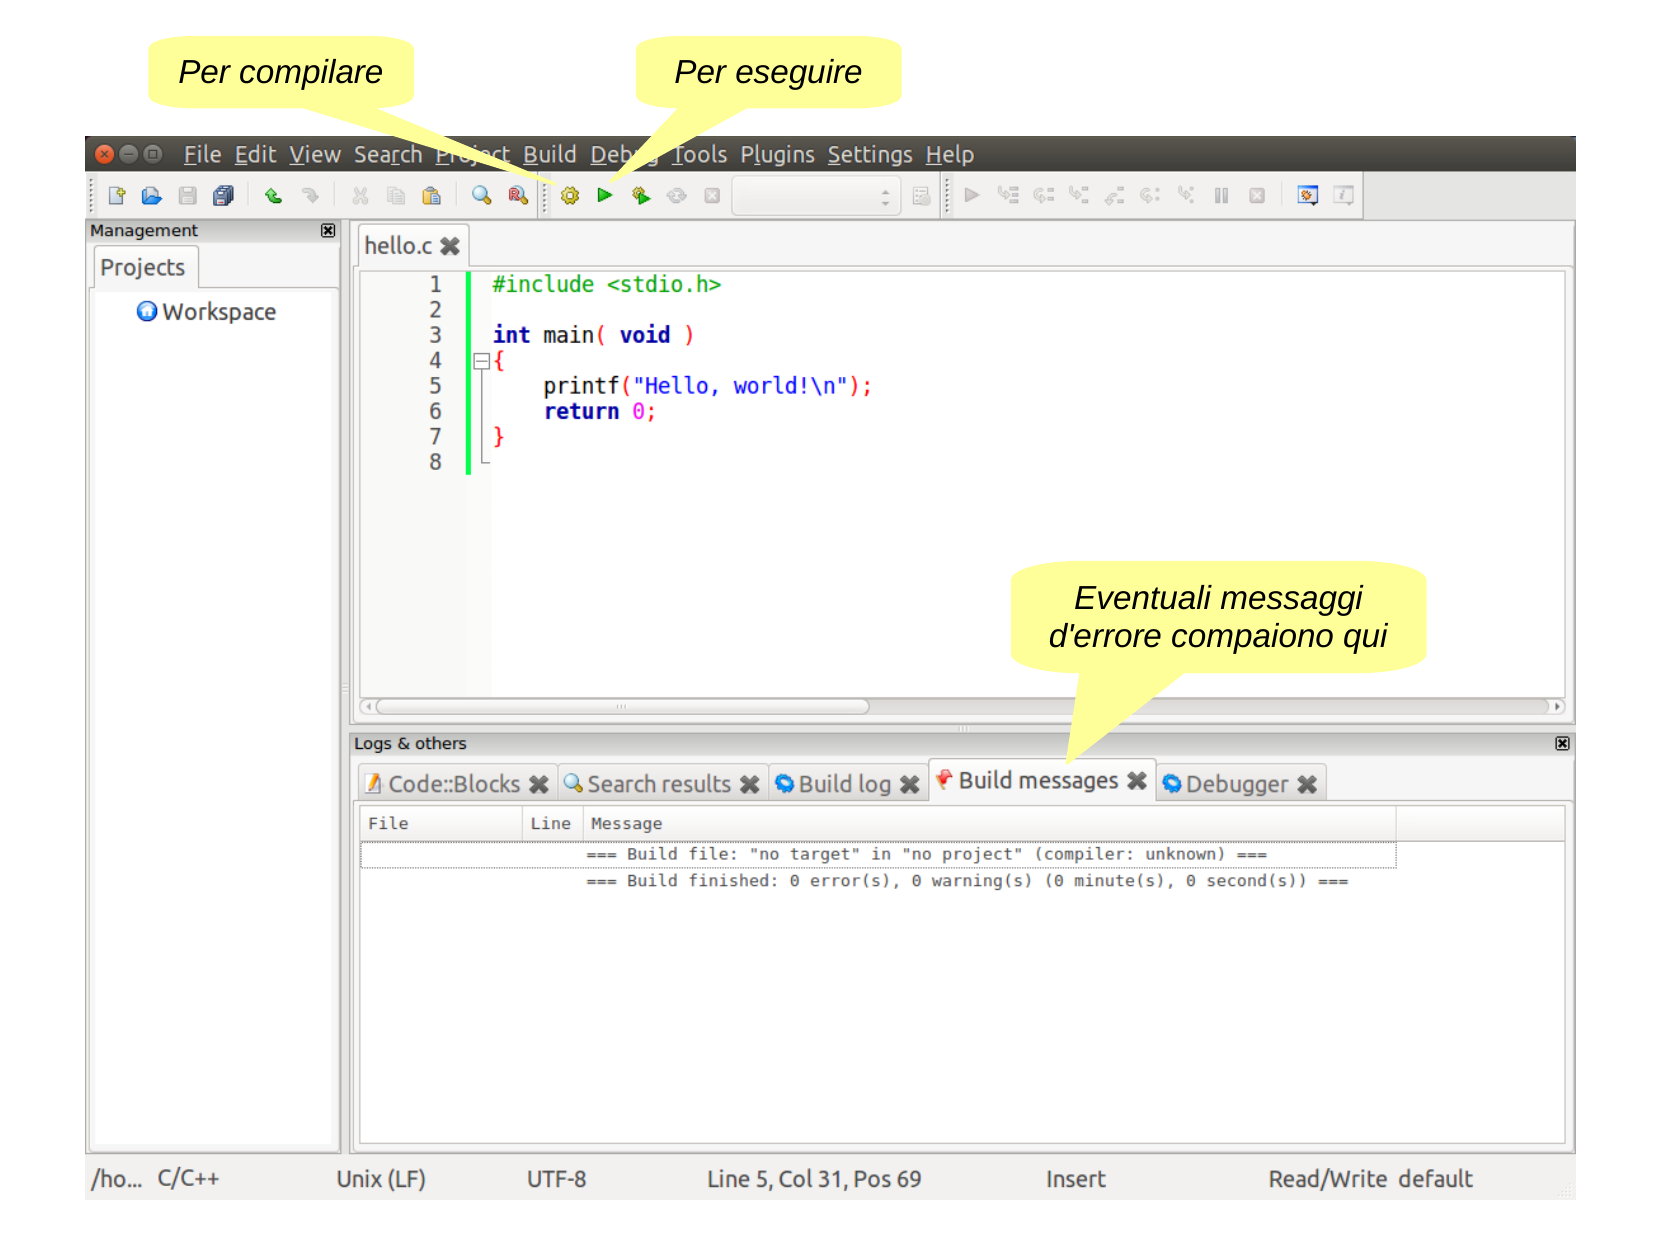

Per compilare
Per eseguire
Eventuali messaggi d'errore compaiono qui
Introduzione al C
20